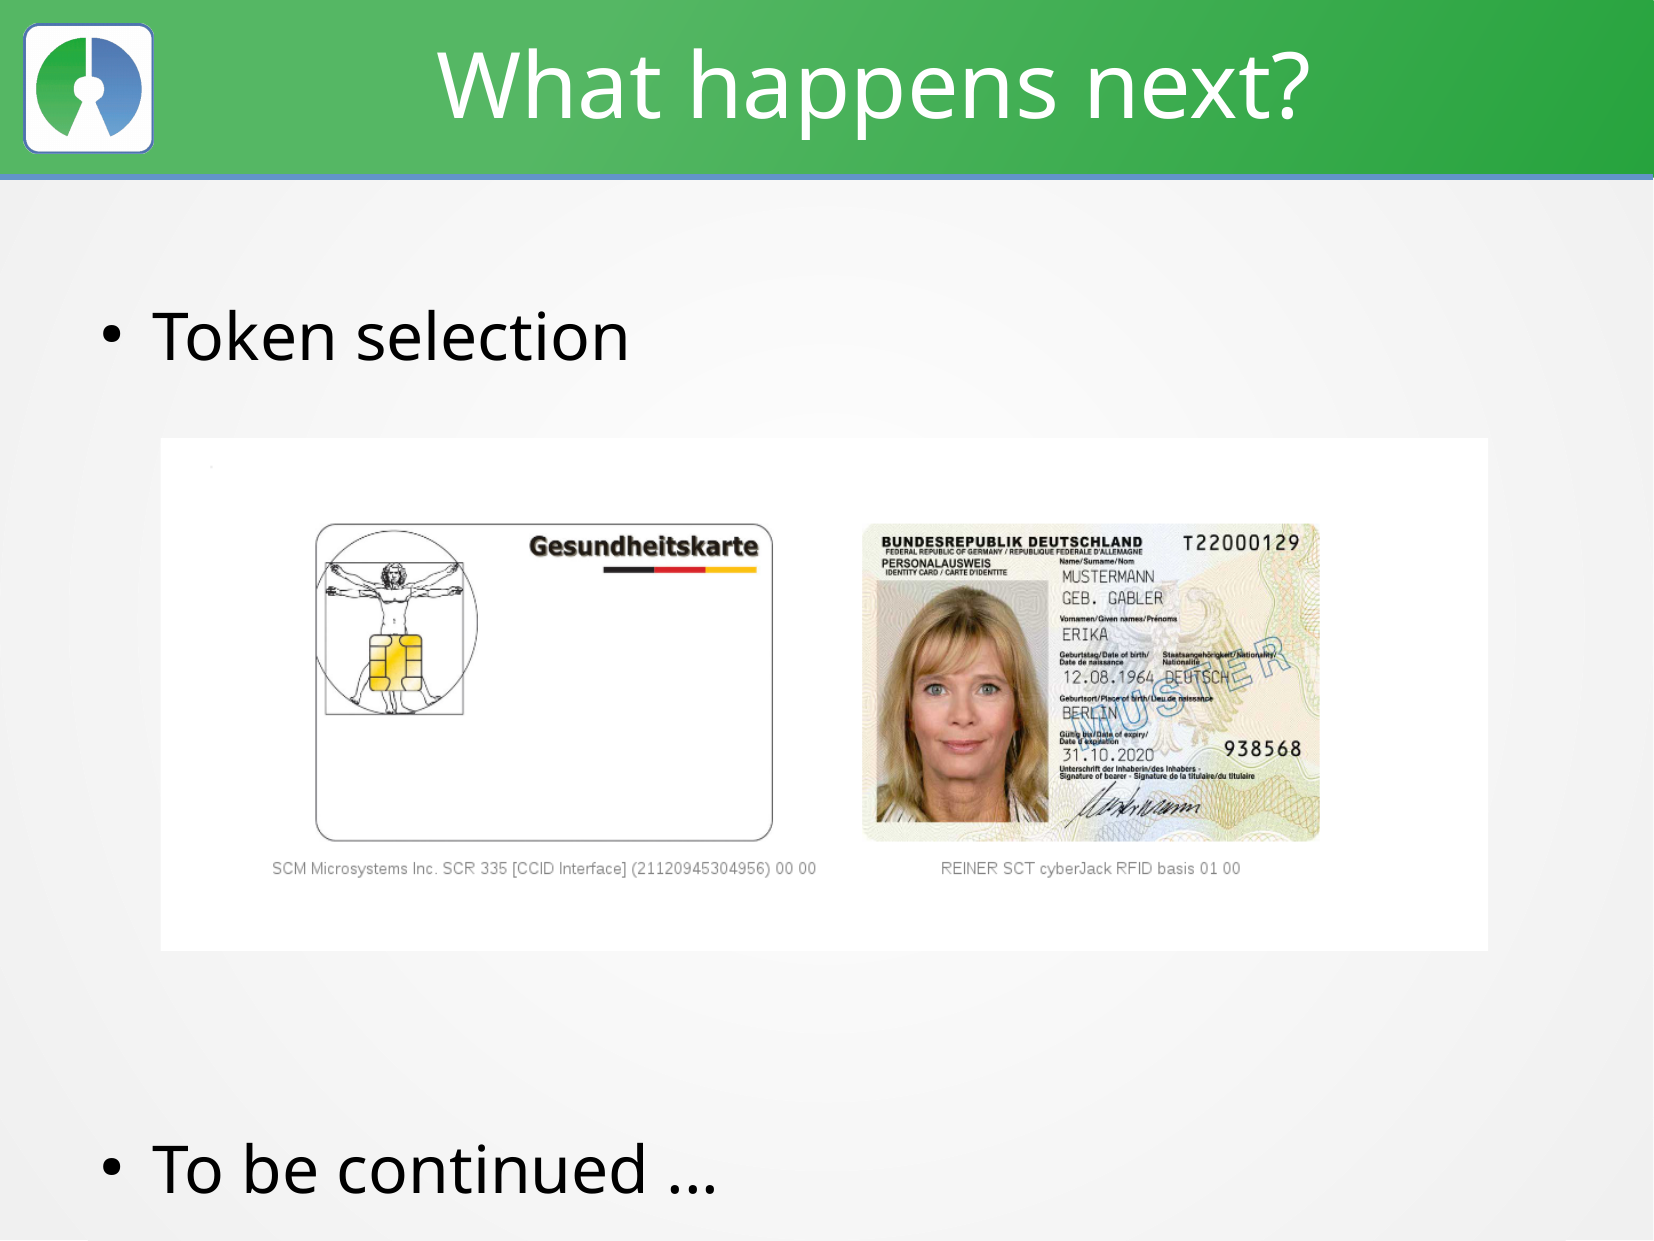

# What happens next?
Token selection
To be continued ...